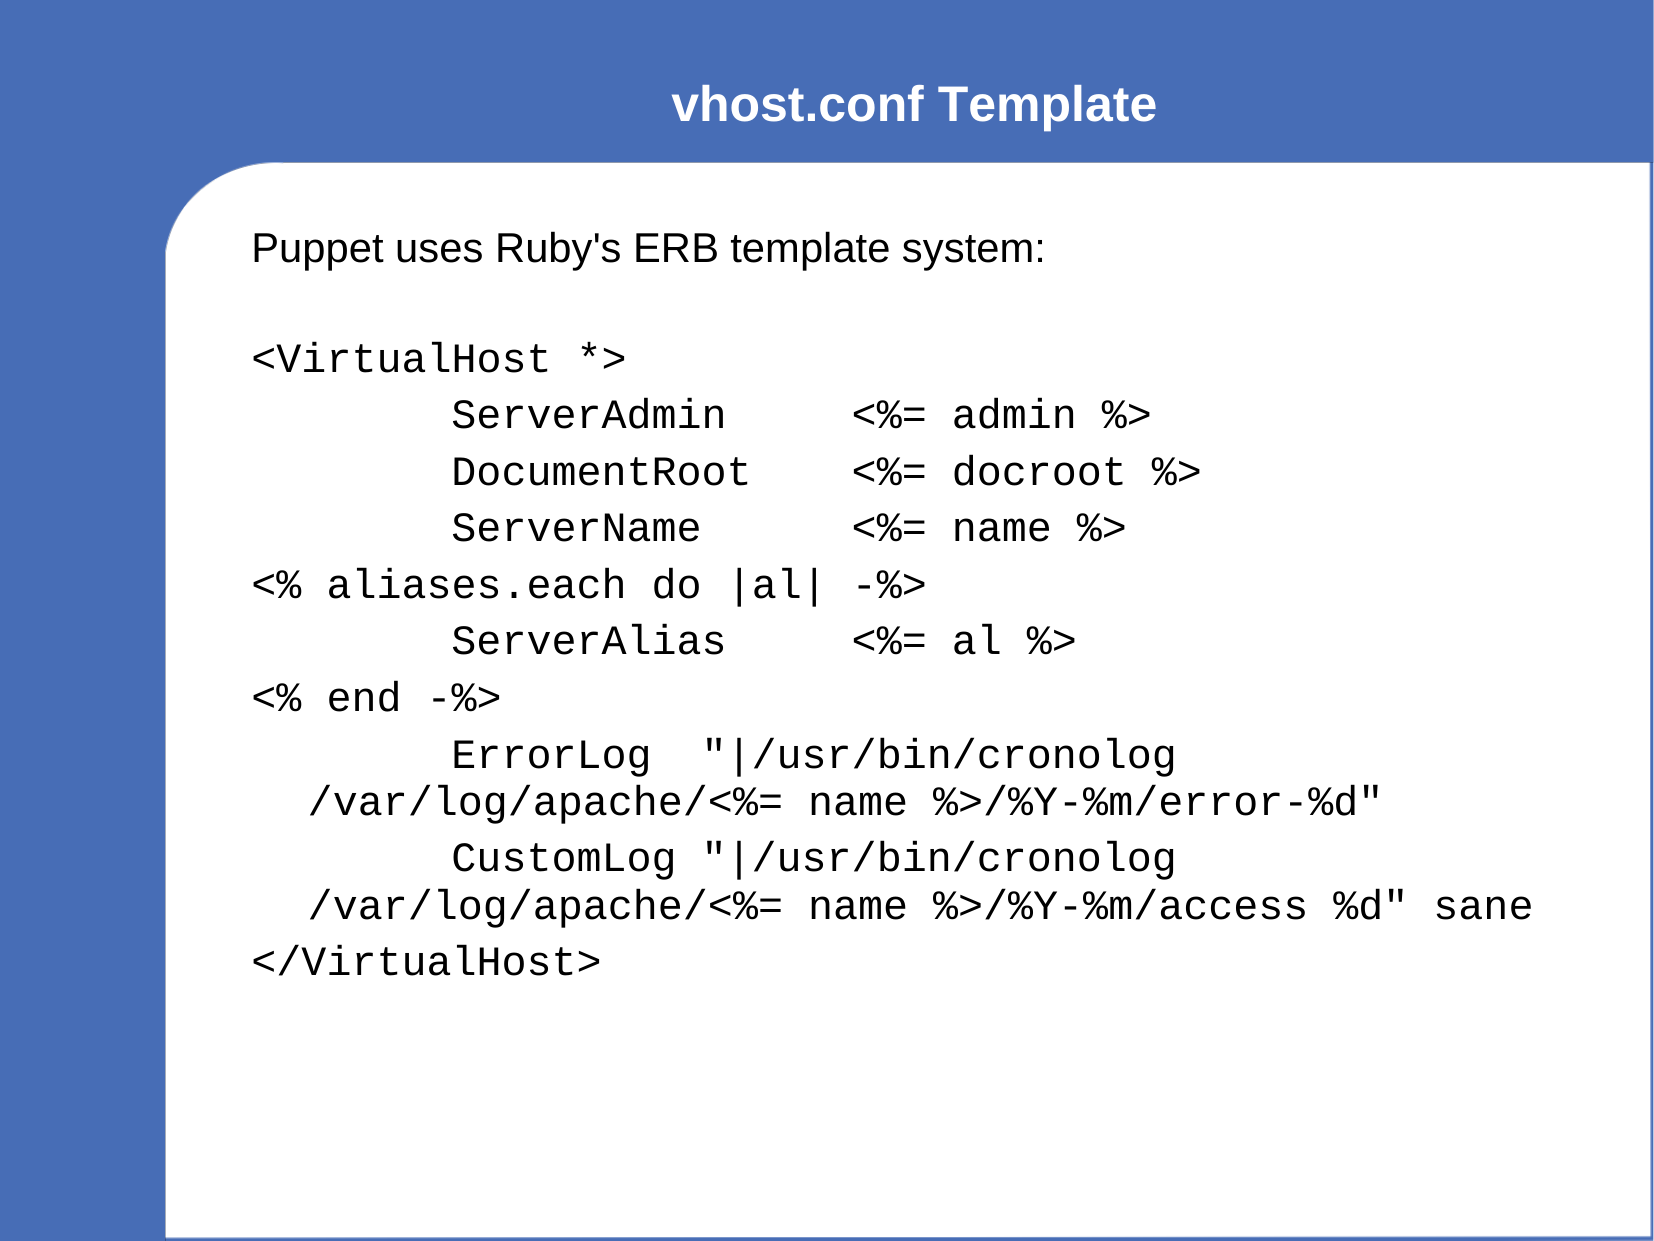

# vhost.conf Template
Puppet uses Ruby's ERB template system:
<VirtualHost *>
 ServerAdmin <%= admin %>
 DocumentRoot <%= docroot %>
 ServerName <%= name %>
<% aliases.each do |al| -%>
 ServerAlias <%= al %>
<% end -%>
 ErrorLog "|/usr/bin/cronolog /var/log/apache/<%= name %>/%Y-%m/error-%d"
 CustomLog "|/usr/bin/cronolog /var/log/apache/<%= name %>/%Y-%m/access %d" sane
</VirtualHost>